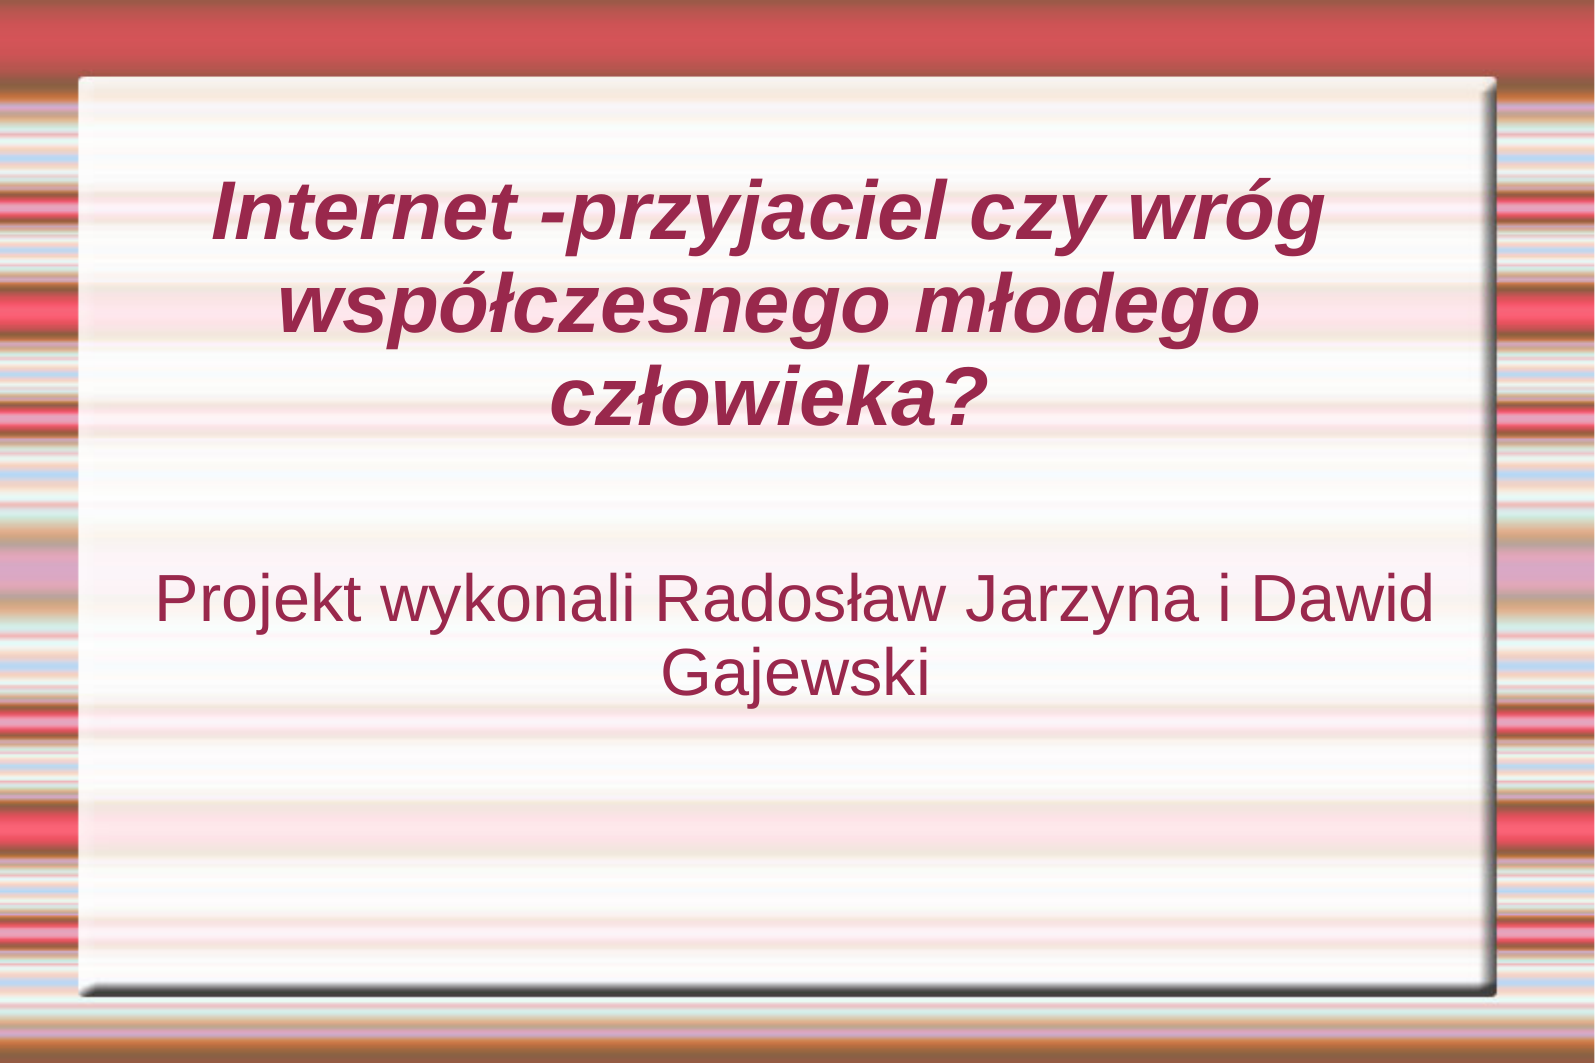

# Internet -przyjaciel czy wróg współczesnego młodego człowieka?
Projekt wykonali Radosław Jarzyna i Dawid Gajewski